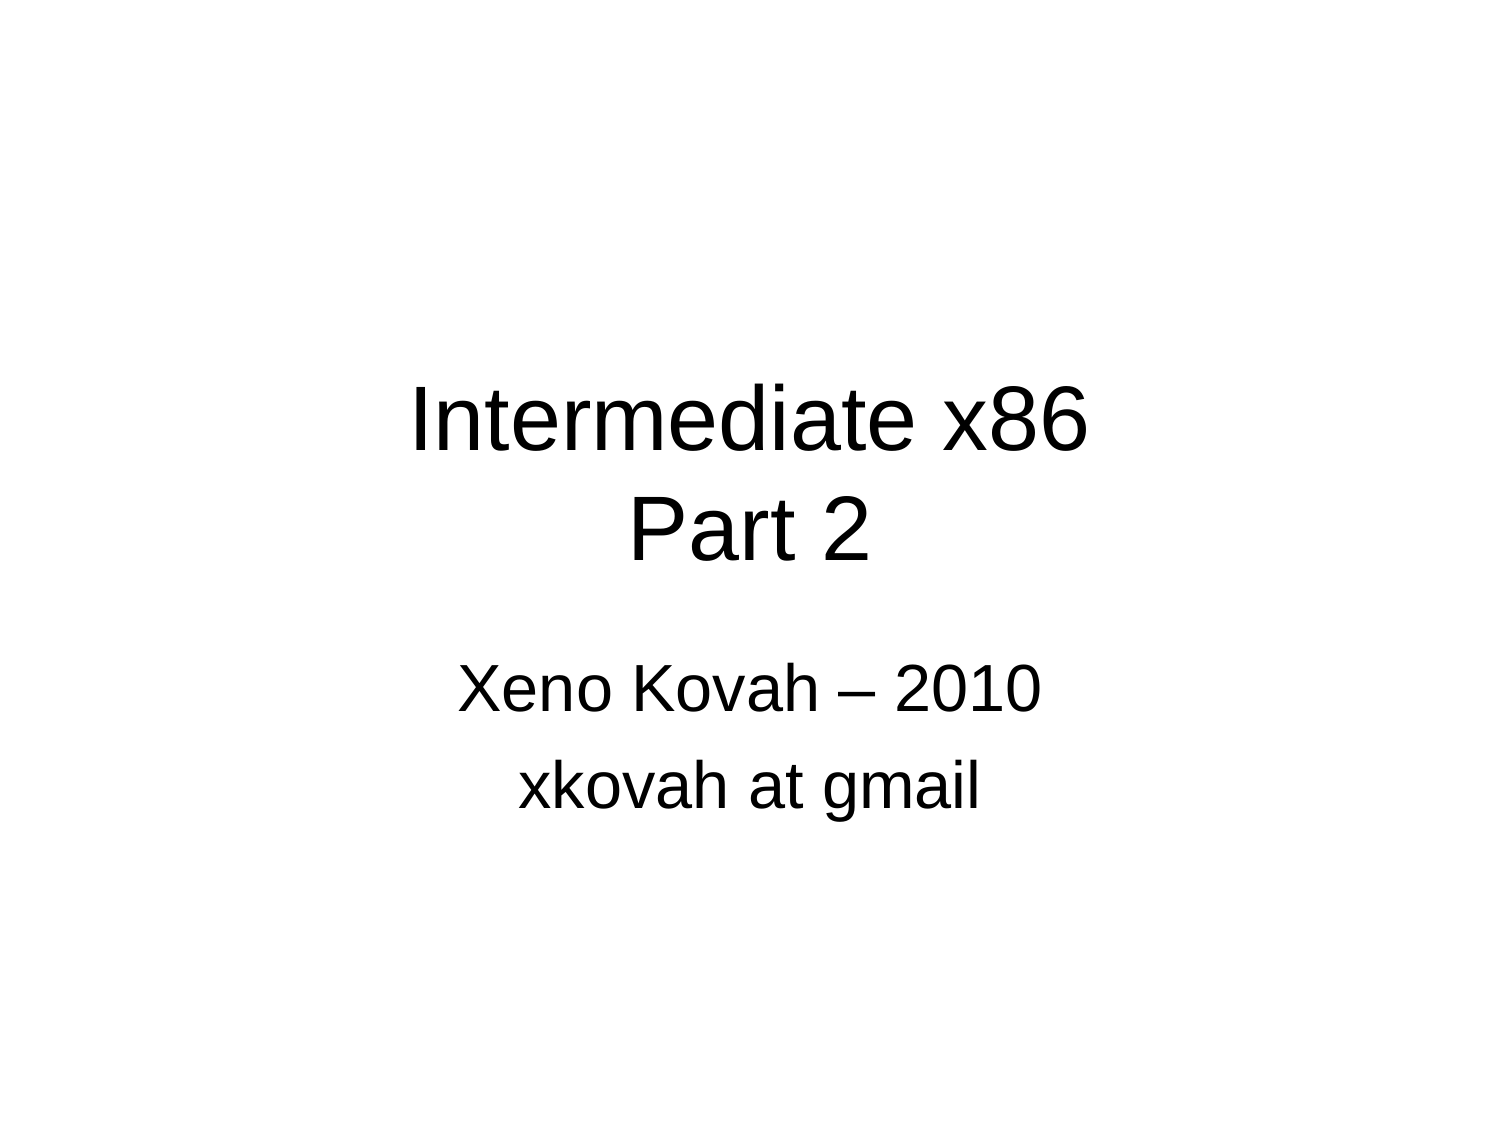

# Intermediate x86 Part 2
Xeno Kovah – 2010
xkovah at gmail